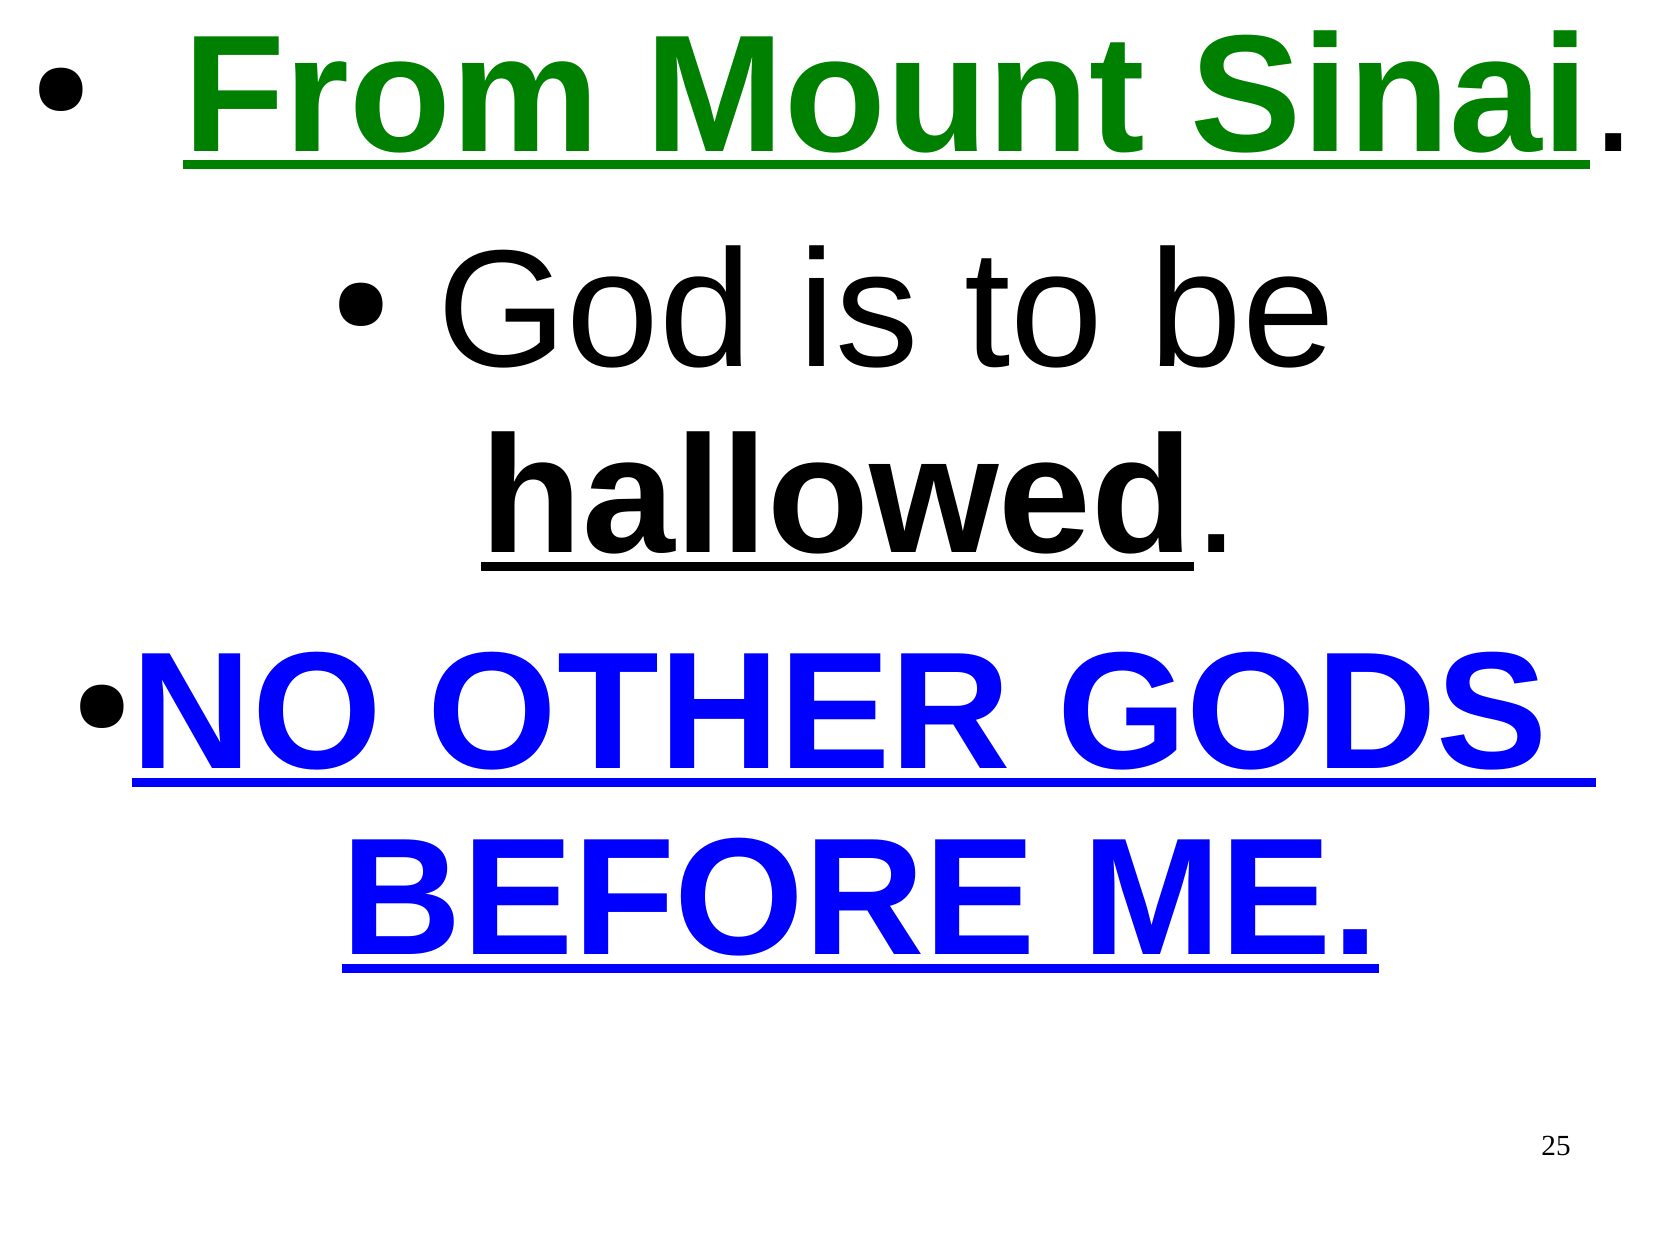

# From Mount Sinai.
 God is to be hallowed.
NO OTHER GODS
BEFORE ME.
25